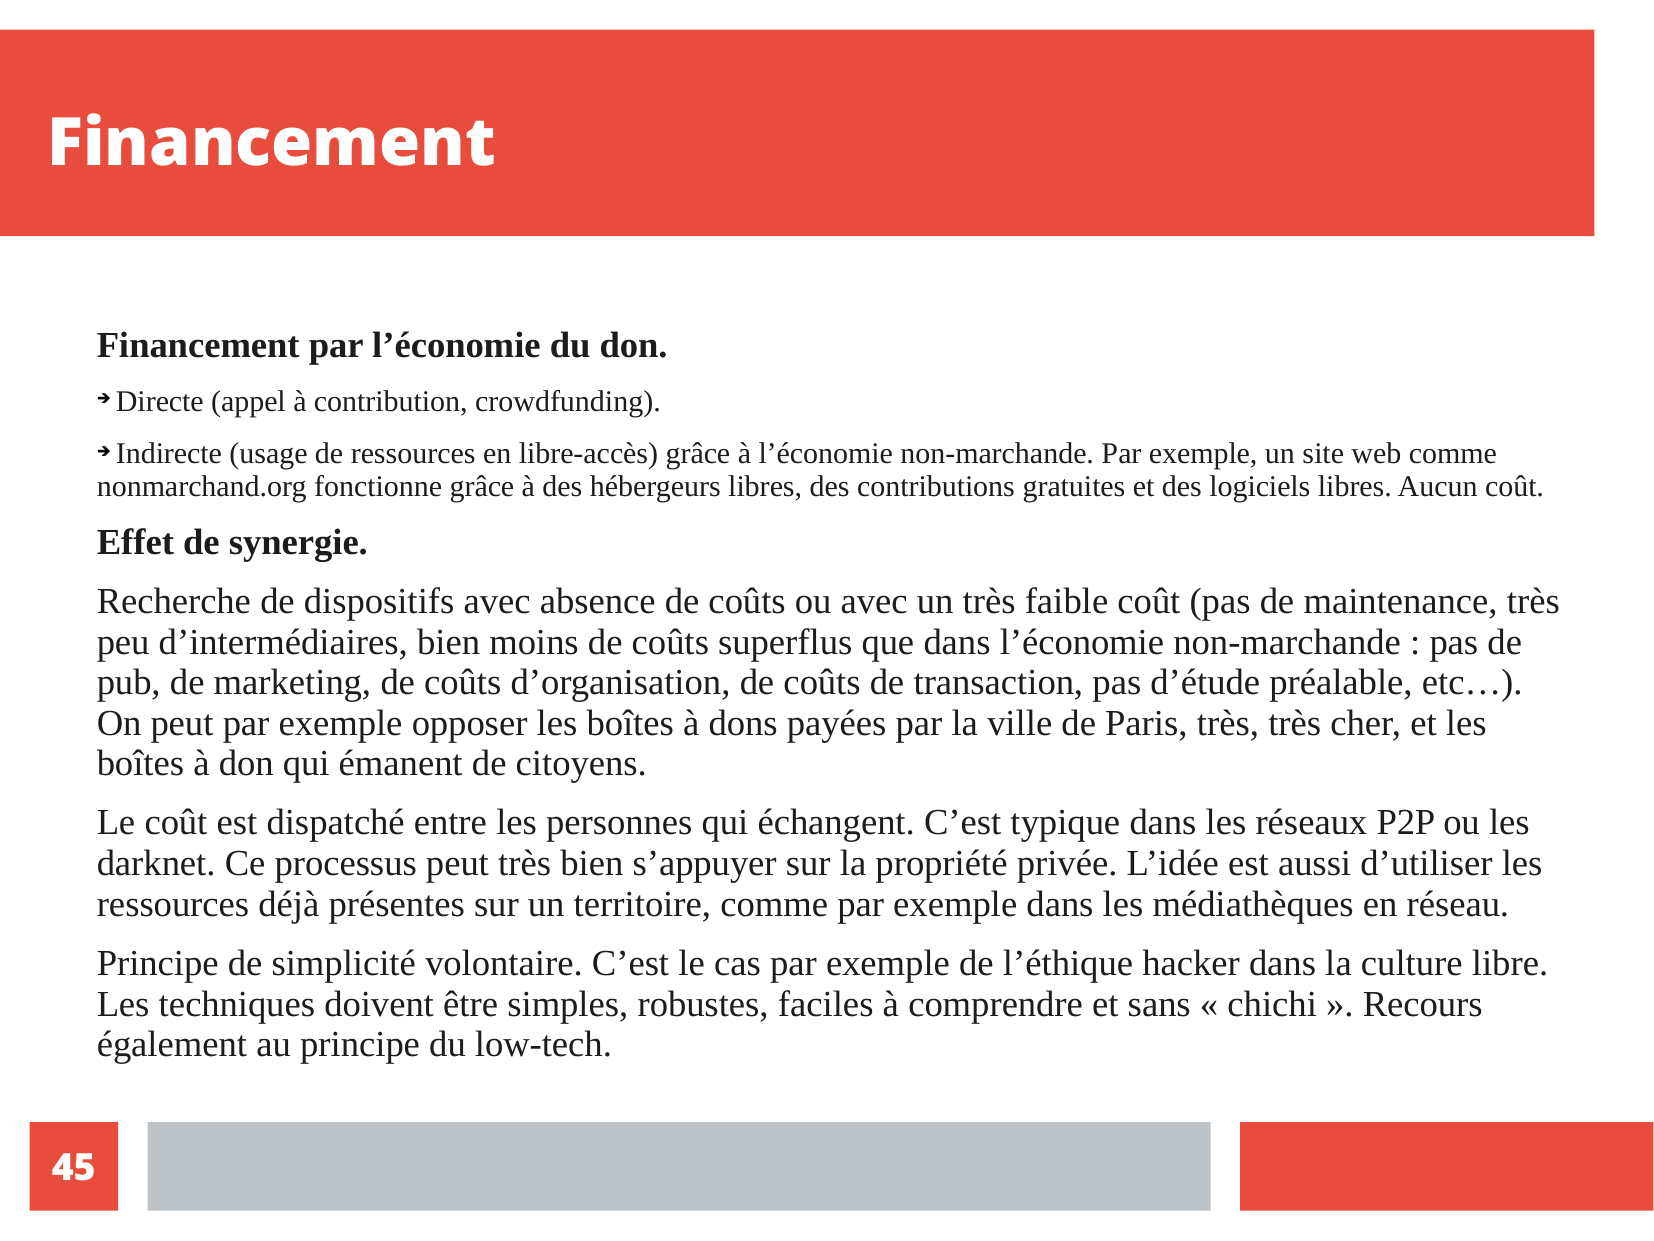

# Financement
Financement par l’économie du don.
 Directe (appel à contribution, crowdfunding).
 Indirecte (usage de ressources en libre-accès) grâce à l’économie non-marchande. Par exemple, un site web comme nonmarchand.org fonctionne grâce à des hébergeurs libres, des contributions gratuites et des logiciels libres. Aucun coût.
Effet de synergie.
Recherche de dispositifs avec absence de coûts ou avec un très faible coût (pas de maintenance, très peu d’intermédiaires, bien moins de coûts superflus que dans l’économie non-marchande : pas de pub, de marketing, de coûts d’organisation, de coûts de transaction, pas d’étude préalable, etc…). On peut par exemple opposer les boîtes à dons payées par la ville de Paris, très, très cher, et les boîtes à don qui émanent de citoyens.
Le coût est dispatché entre les personnes qui échangent. C’est typique dans les réseaux P2P ou les darknet. Ce processus peut très bien s’appuyer sur la propriété privée. L’idée est aussi d’utiliser les ressources déjà présentes sur un territoire, comme par exemple dans les médiathèques en réseau.
Principe de simplicité volontaire. C’est le cas par exemple de l’éthique hacker dans la culture libre. Les techniques doivent être simples, robustes, faciles à comprendre et sans « chichi ». Recours également au principe du low-tech.
45